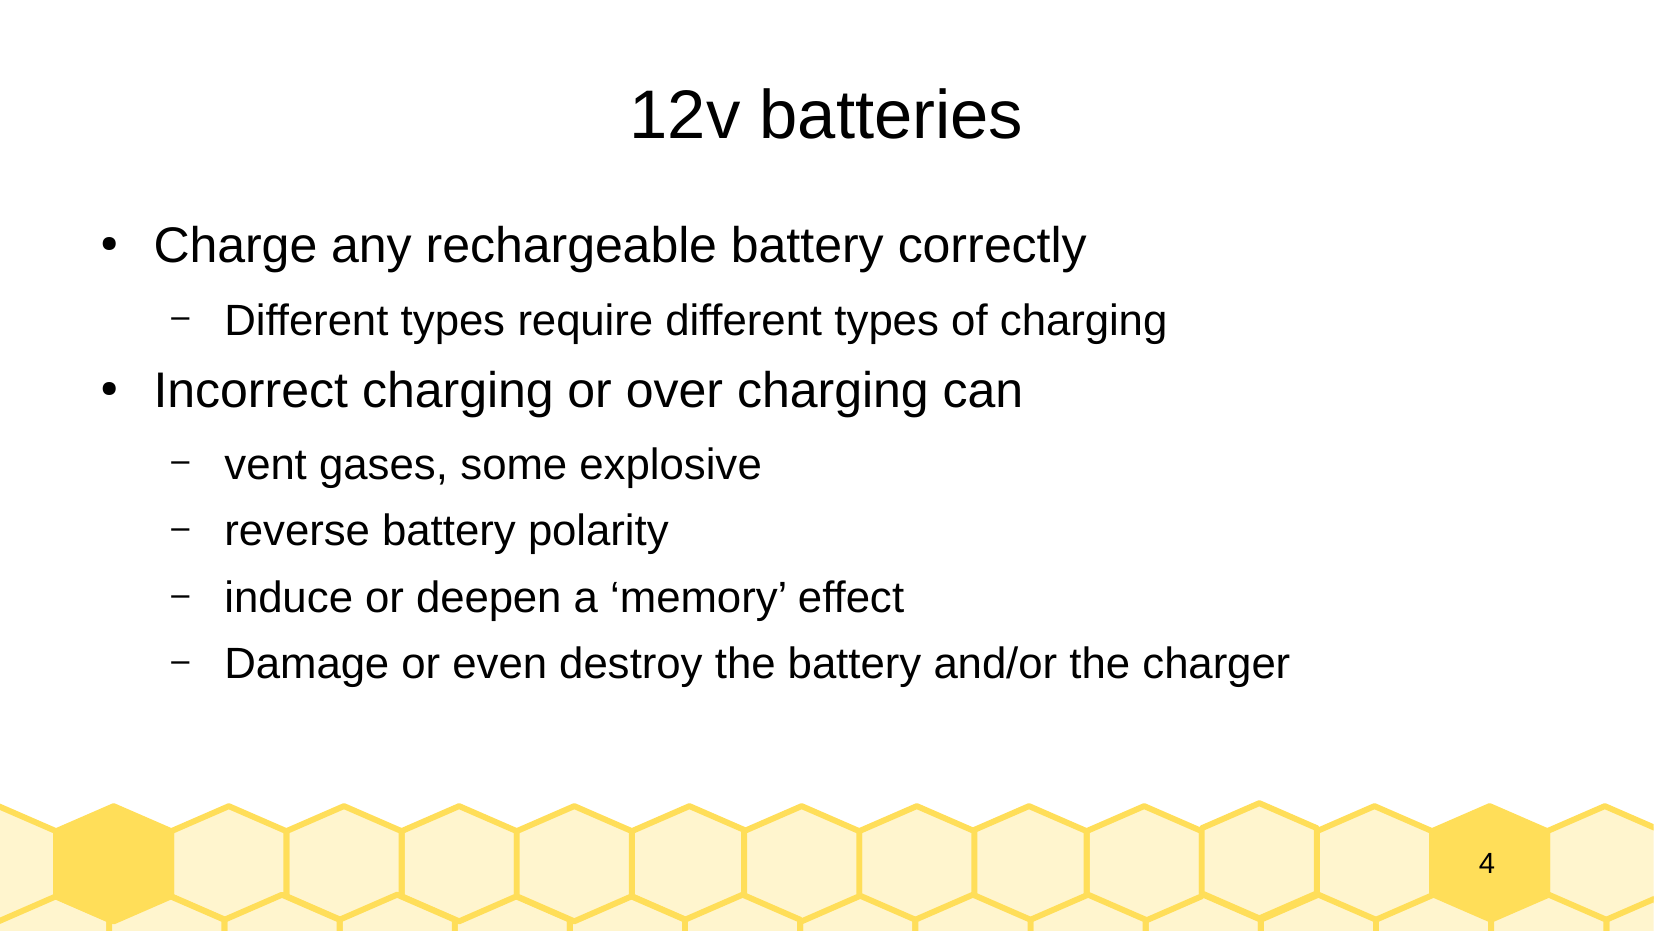

# 12v batteries
Charge any rechargeable battery correctly
Different types require different types of charging
Incorrect charging or over charging can
vent gases, some explosive
reverse battery polarity
induce or deepen a ‘memory’ effect
Damage or even destroy the battery and/or the charger